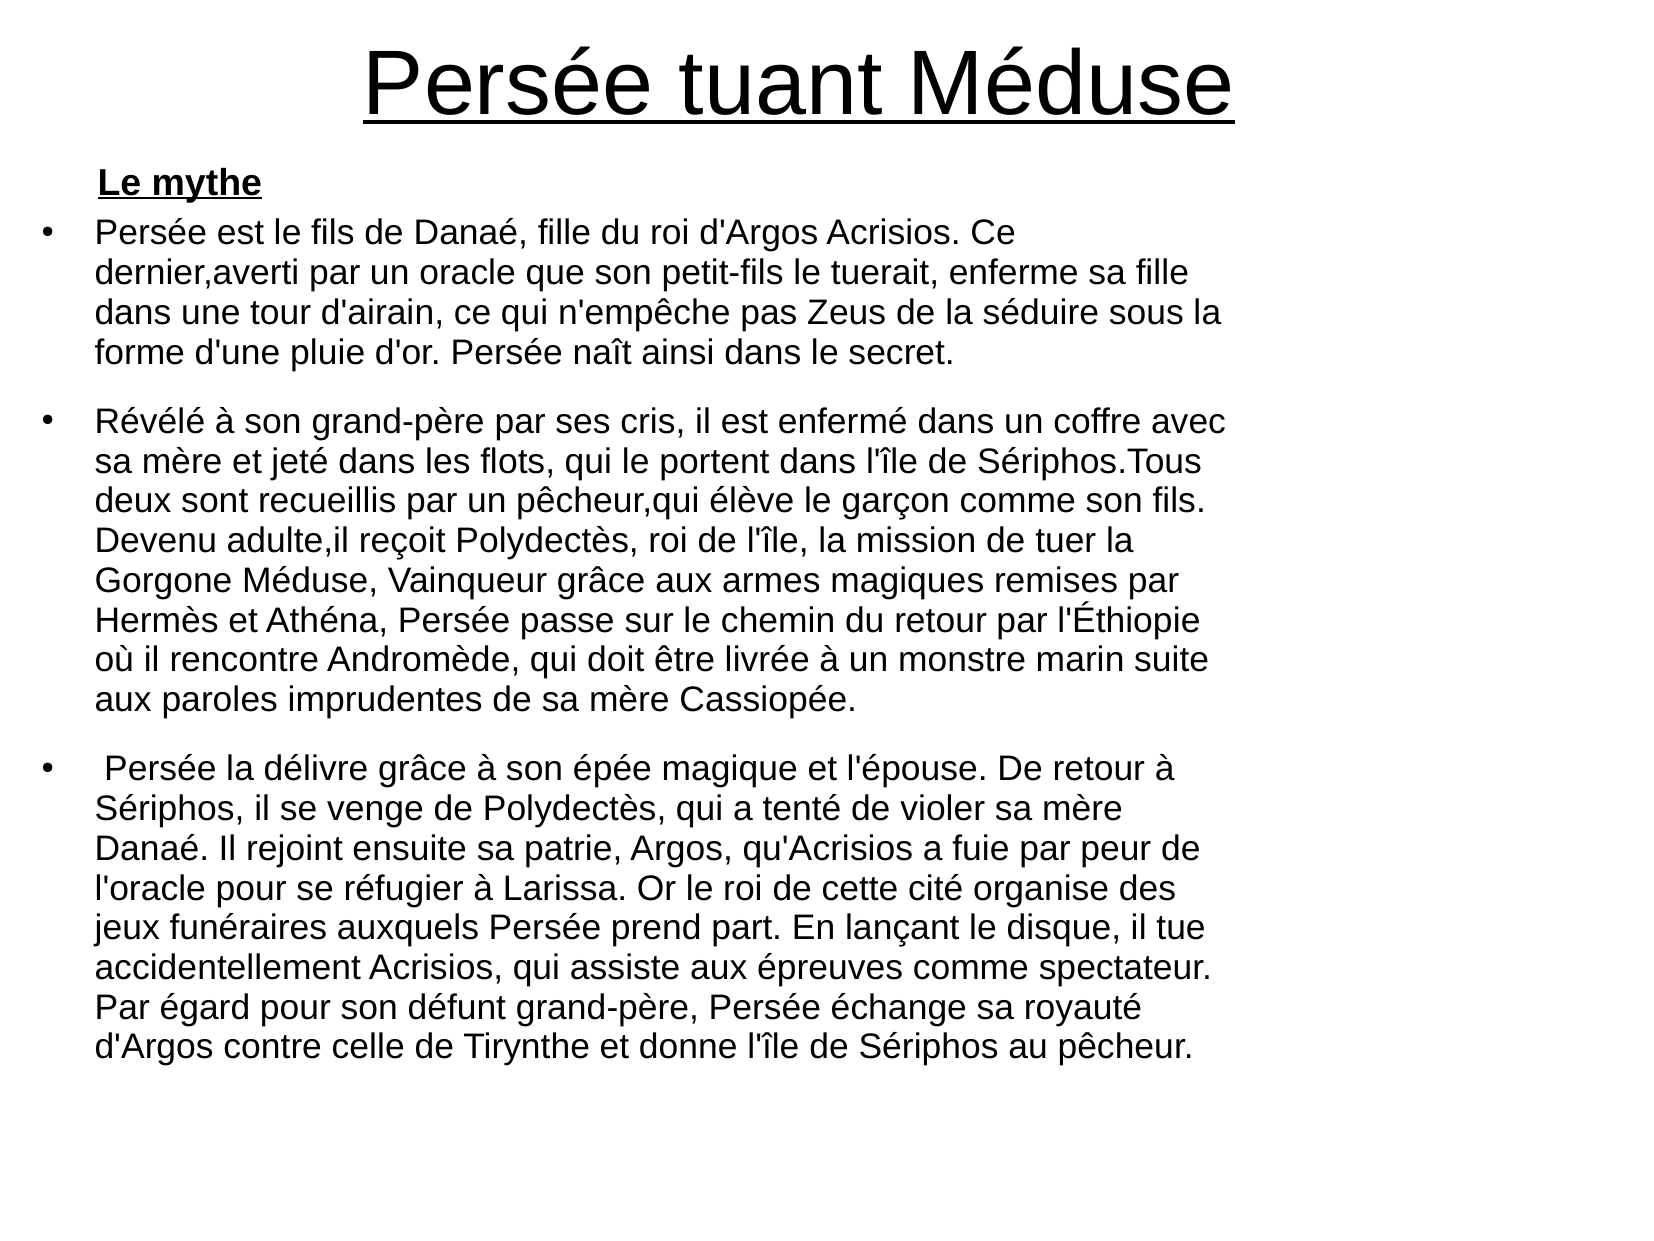

# Persée tuant Méduse
Le mythe
Persée est le fils de Danaé, fille du roi d'Argos Acrisios. Ce dernier,averti par un oracle que son petit-fils le tuerait, enferme sa fille dans une tour d'airain, ce qui n'empêche pas Zeus de la séduire sous la forme d'une pluie d'or. Persée naît ainsi dans le secret.
Révélé à son grand-père par ses cris, il est enfermé dans un coffre avec sa mère et jeté dans les flots, qui le portent dans l'île de Sériphos.Tous deux sont recueillis par un pêcheur,qui élève le garçon comme son fils. Devenu adulte,il reçoit Polydectès, roi de l'île, la mission de tuer la Gorgone Méduse, Vainqueur grâce aux armes magiques remises par Hermès et Athéna, Persée passe sur le chemin du retour par l'Éthiopie où il rencontre Andromède, qui doit être livrée à un monstre marin suite aux paroles imprudentes de sa mère Cassiopée.
 Persée la délivre grâce à son épée magique et l'épouse. De retour à Sériphos, il se venge de Polydectès, qui a tenté de violer sa mère Danaé. Il rejoint ensuite sa patrie, Argos, qu'Acrisios a fuie par peur de l'oracle pour se réfugier à Larissa. Or le roi de cette cité organise des jeux funéraires auxquels Persée prend part. En lançant le disque, il tue accidentellement Acrisios, qui assiste aux épreuves comme spectateur. Par égard pour son défunt grand-père, Persée échange sa royauté d'Argos contre celle de Tirynthe et donne l'île de Sériphos au pêcheur.